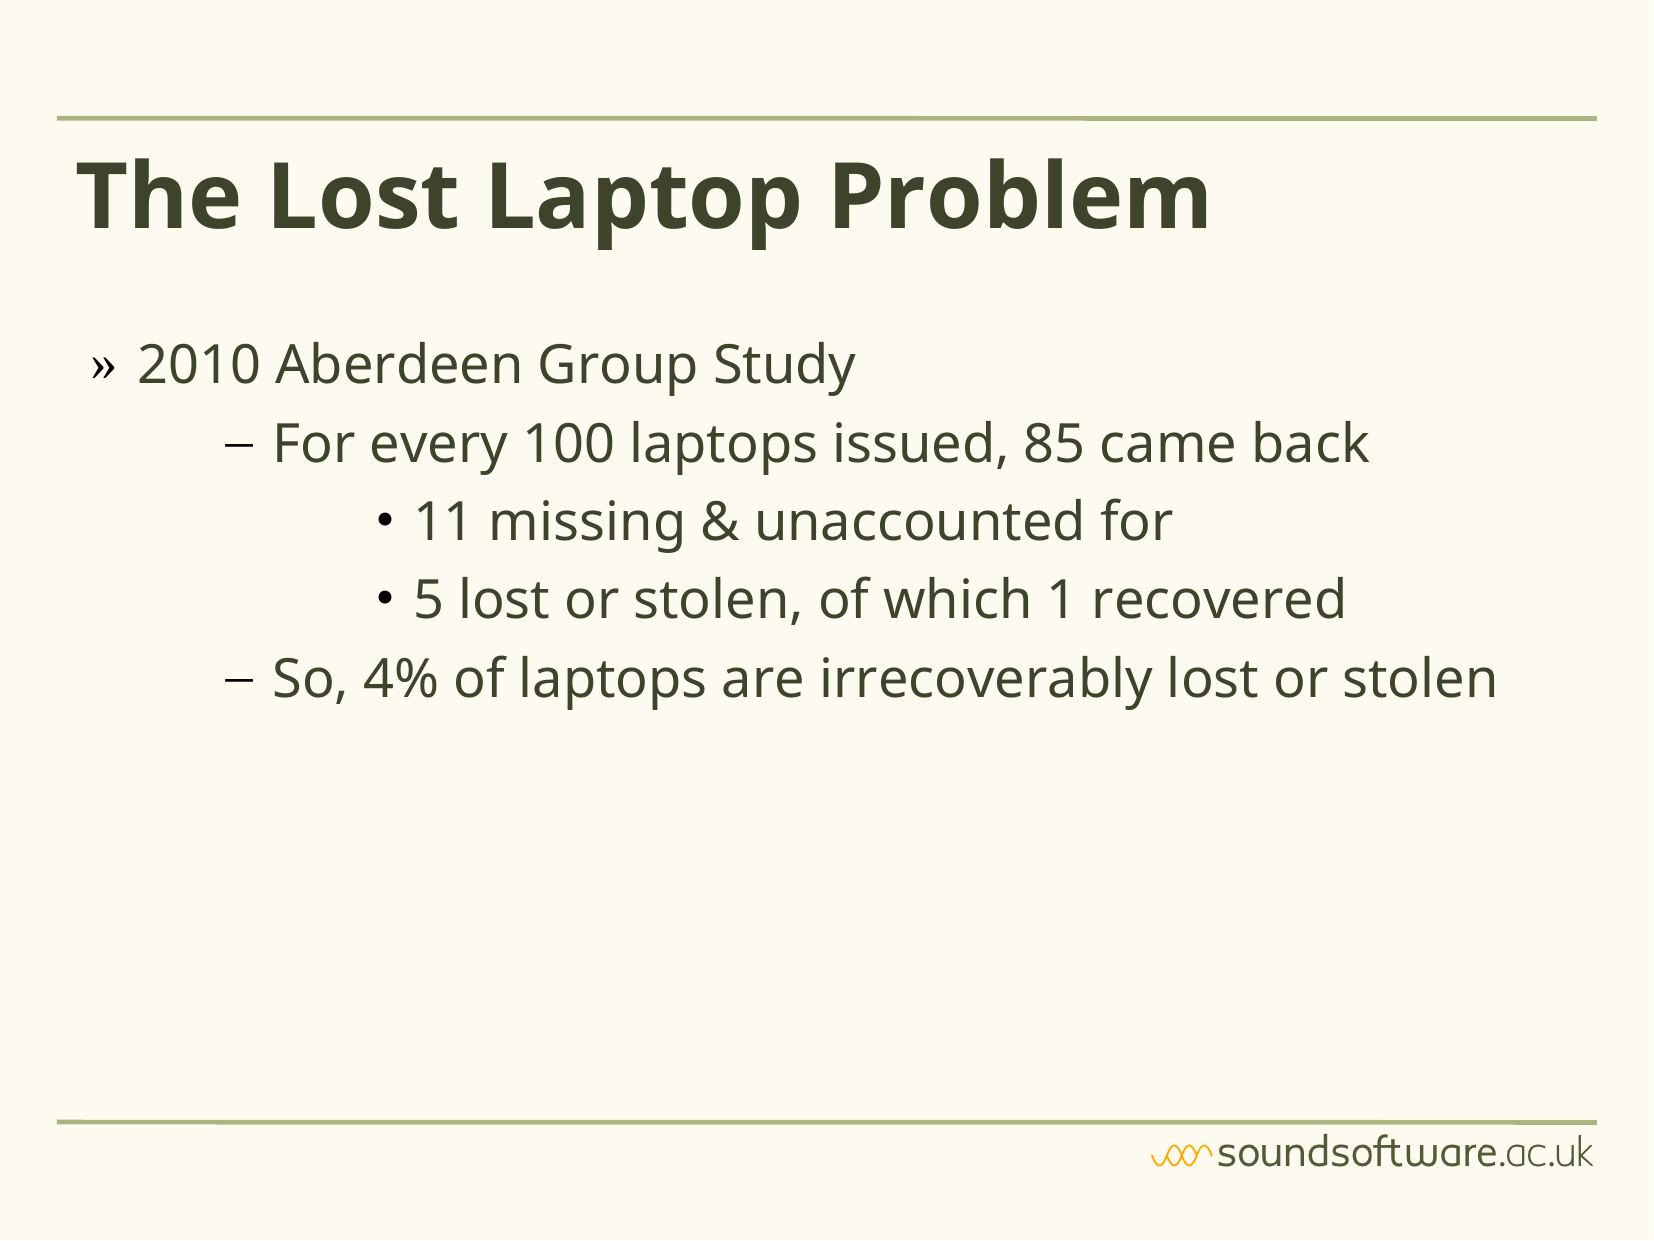

# The Lost Laptop Problem
2010 Aberdeen Group Study
For every 100 laptops issued, 85 came back
11 missing & unaccounted for
5 lost or stolen, of which 1 recovered
So, 4% of laptops are irrecoverably lost or stolen